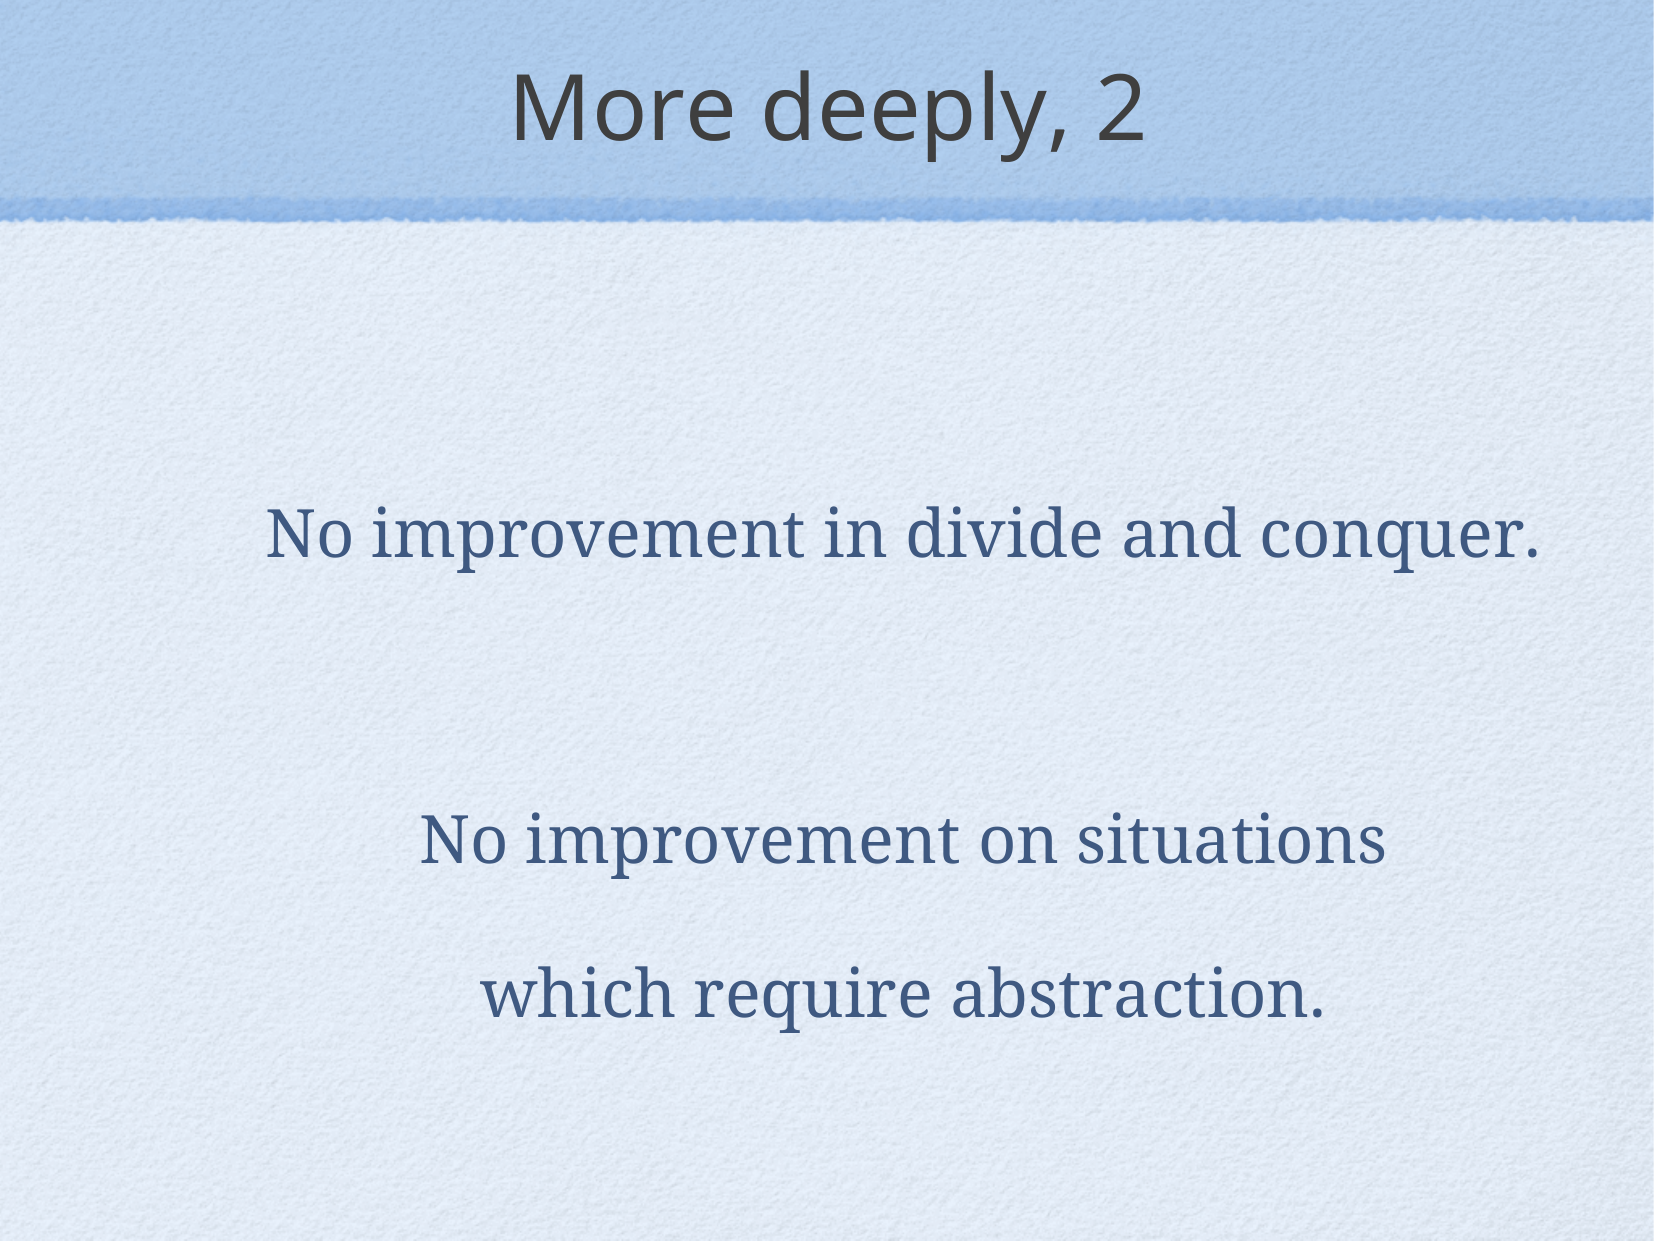

# More deeply, 2
No improvement in divide and conquer.
No improvement on situations
which require abstraction.